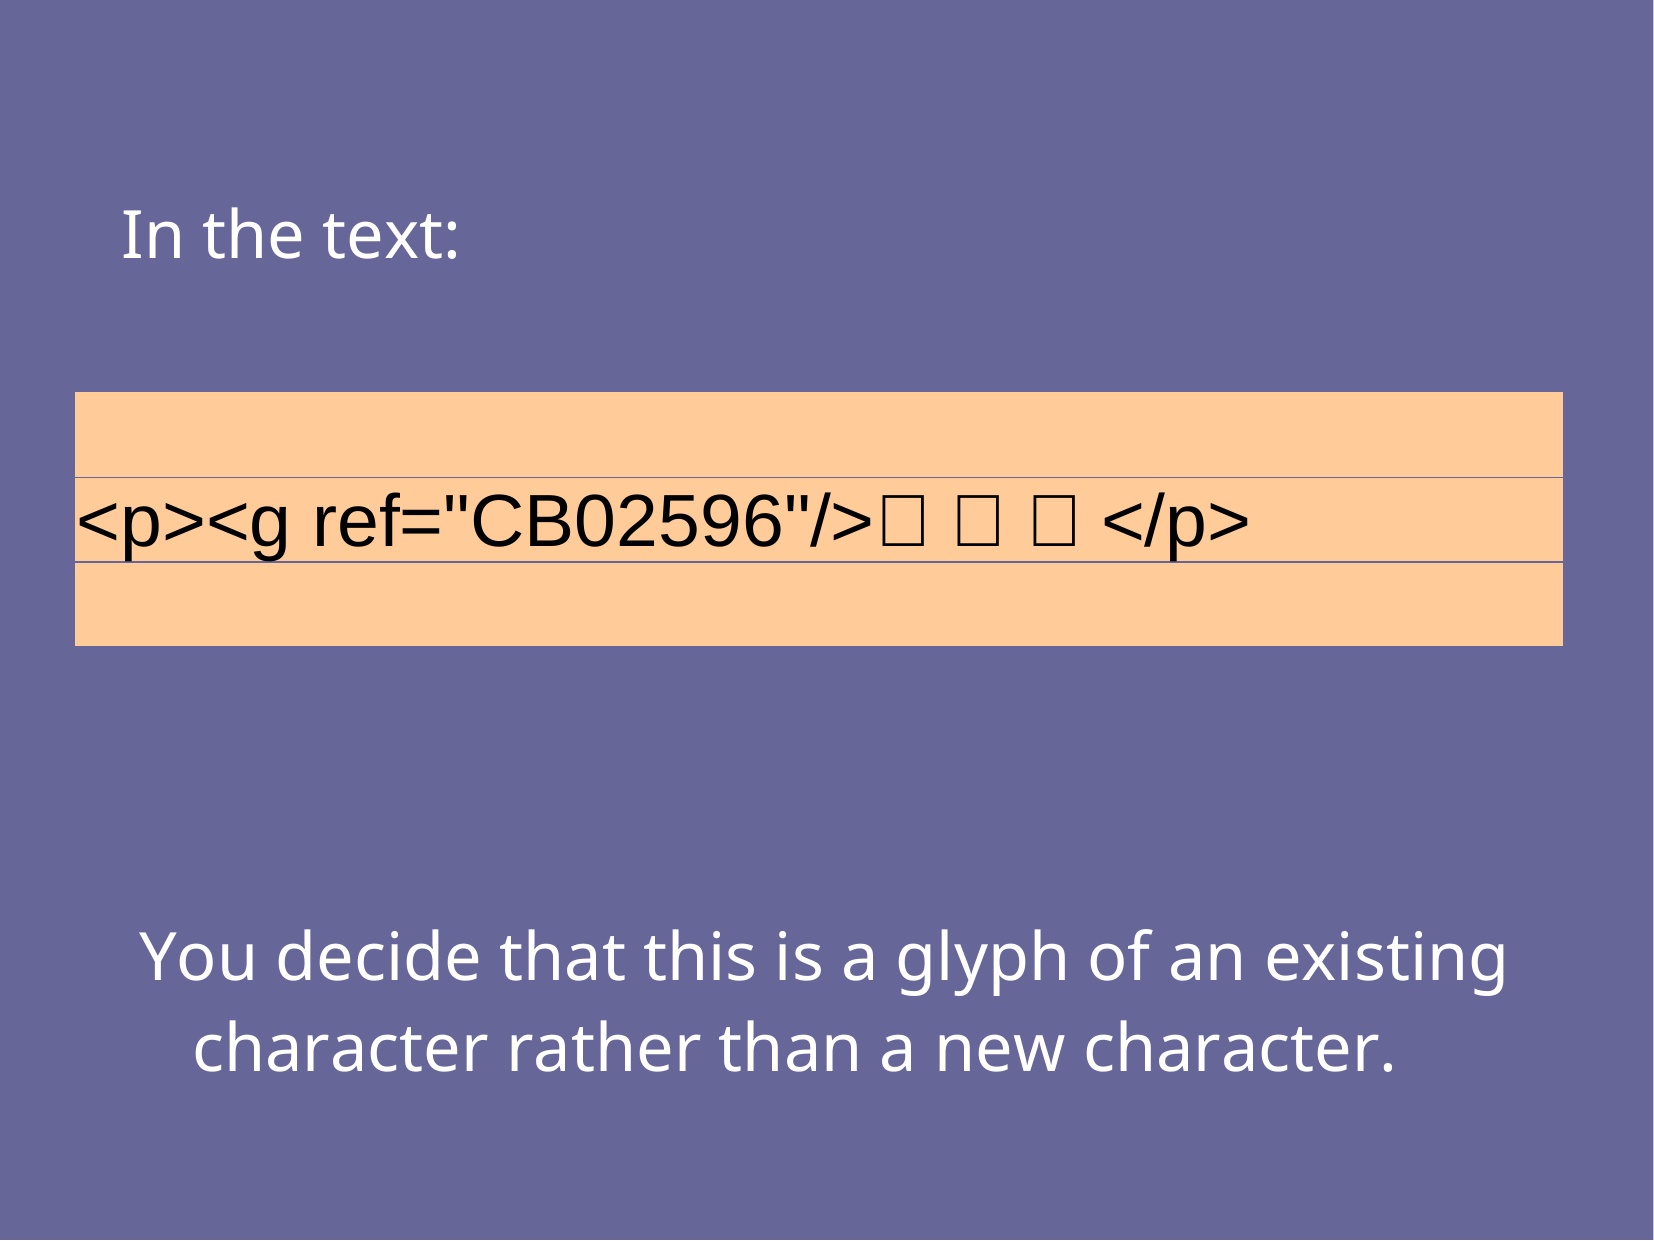

# In the text:
You decide that this is a glyph of an existing character rather than a new character.